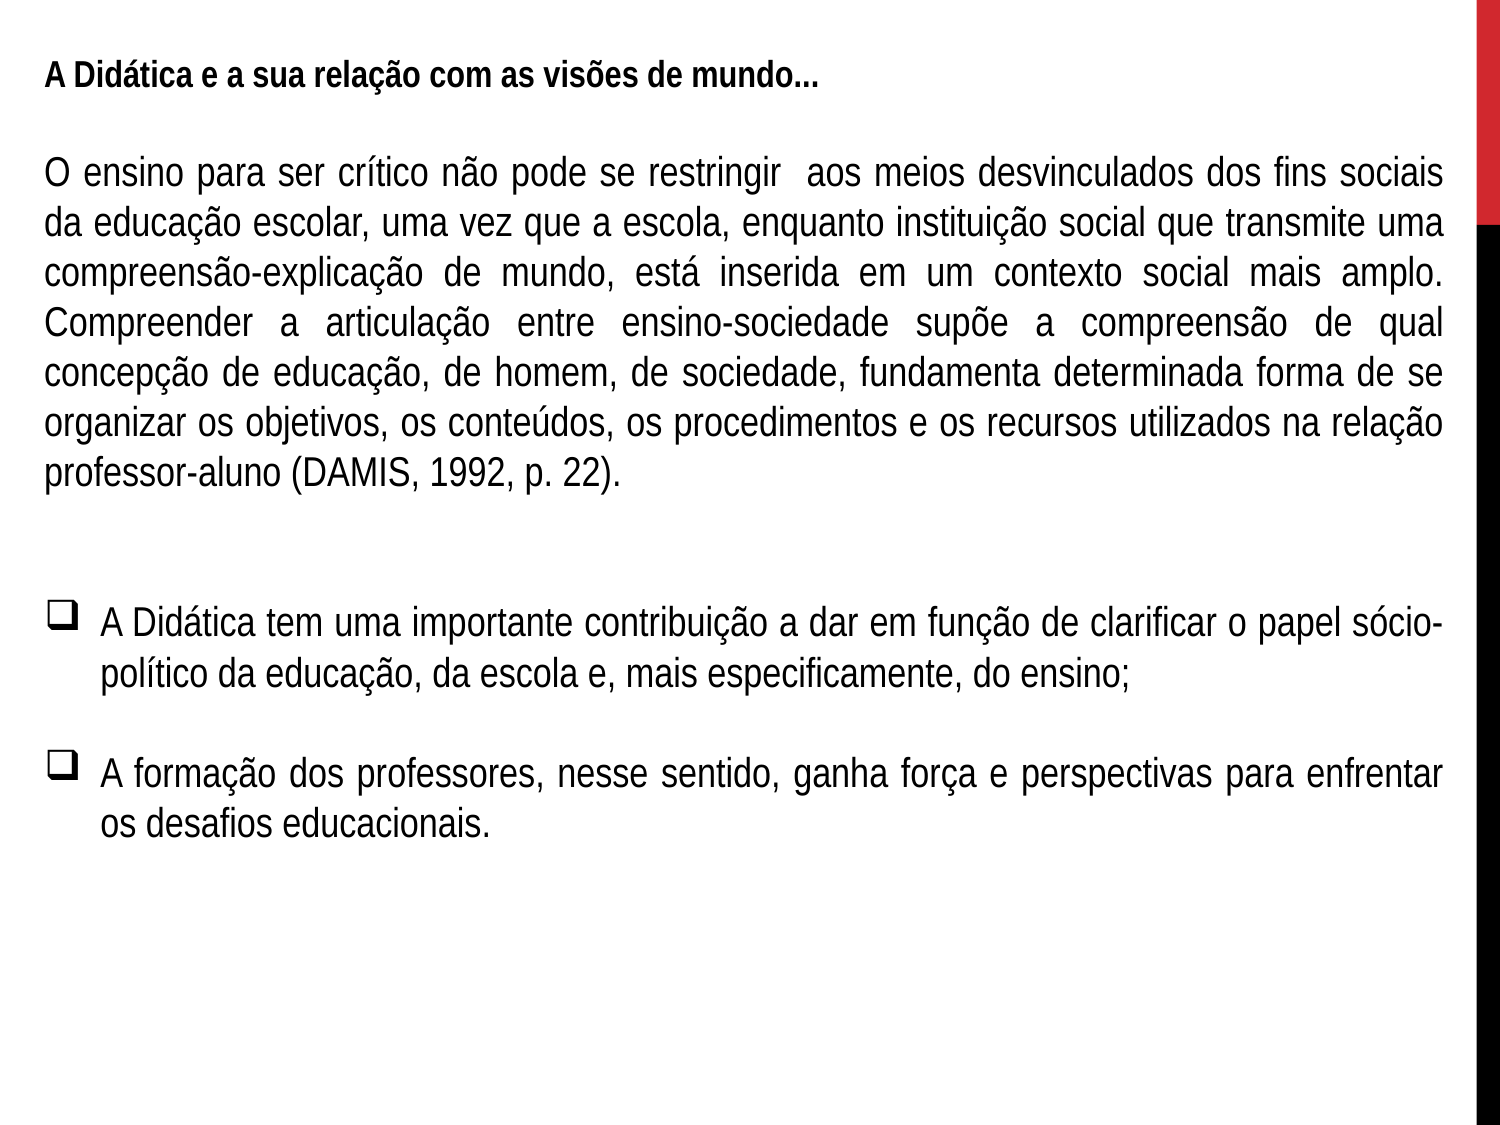

A Didática e a sua relação com as visões de mundo...
O ensino para ser crítico não pode se restringir aos meios desvinculados dos fins sociais da educação escolar, uma vez que a escola, enquanto instituição social que transmite uma compreensão-explicação de mundo, está inserida em um contexto social mais amplo. Compreender a articulação entre ensino-sociedade supõe a compreensão de qual concepção de educação, de homem, de sociedade, fundamenta determinada forma de se organizar os objetivos, os conteúdos, os procedimentos e os recursos utilizados na relação professor-aluno (DAMIS, 1992, p. 22).
A Didática tem uma importante contribuição a dar em função de clarificar o papel sócio-político da educação, da escola e, mais especificamente, do ensino;
A formação dos professores, nesse sentido, ganha força e perspectivas para enfrentar os desafios educacionais.